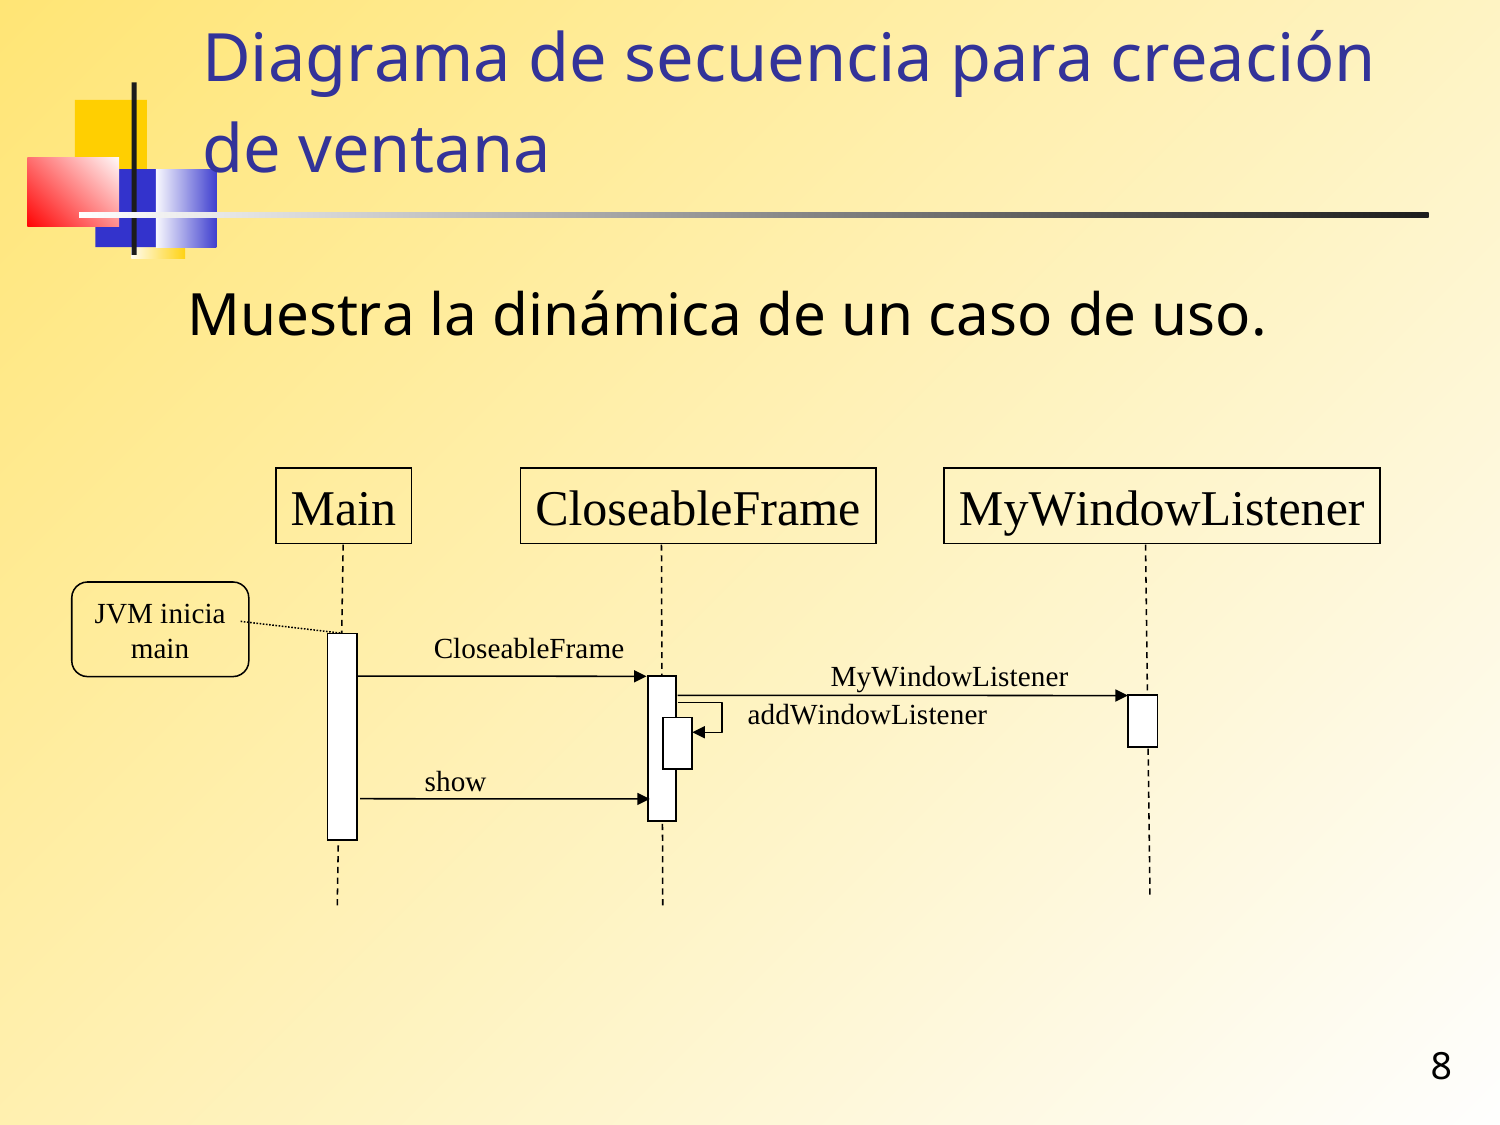

# Diagrama de secuencia para creación de ventana
Muestra la dinámica de un caso de uso.
Main
CloseableFrame
MyWindowListener
JVM inicia
main
CloseableFrame
MyWindowListener
addWindowListener
show
8